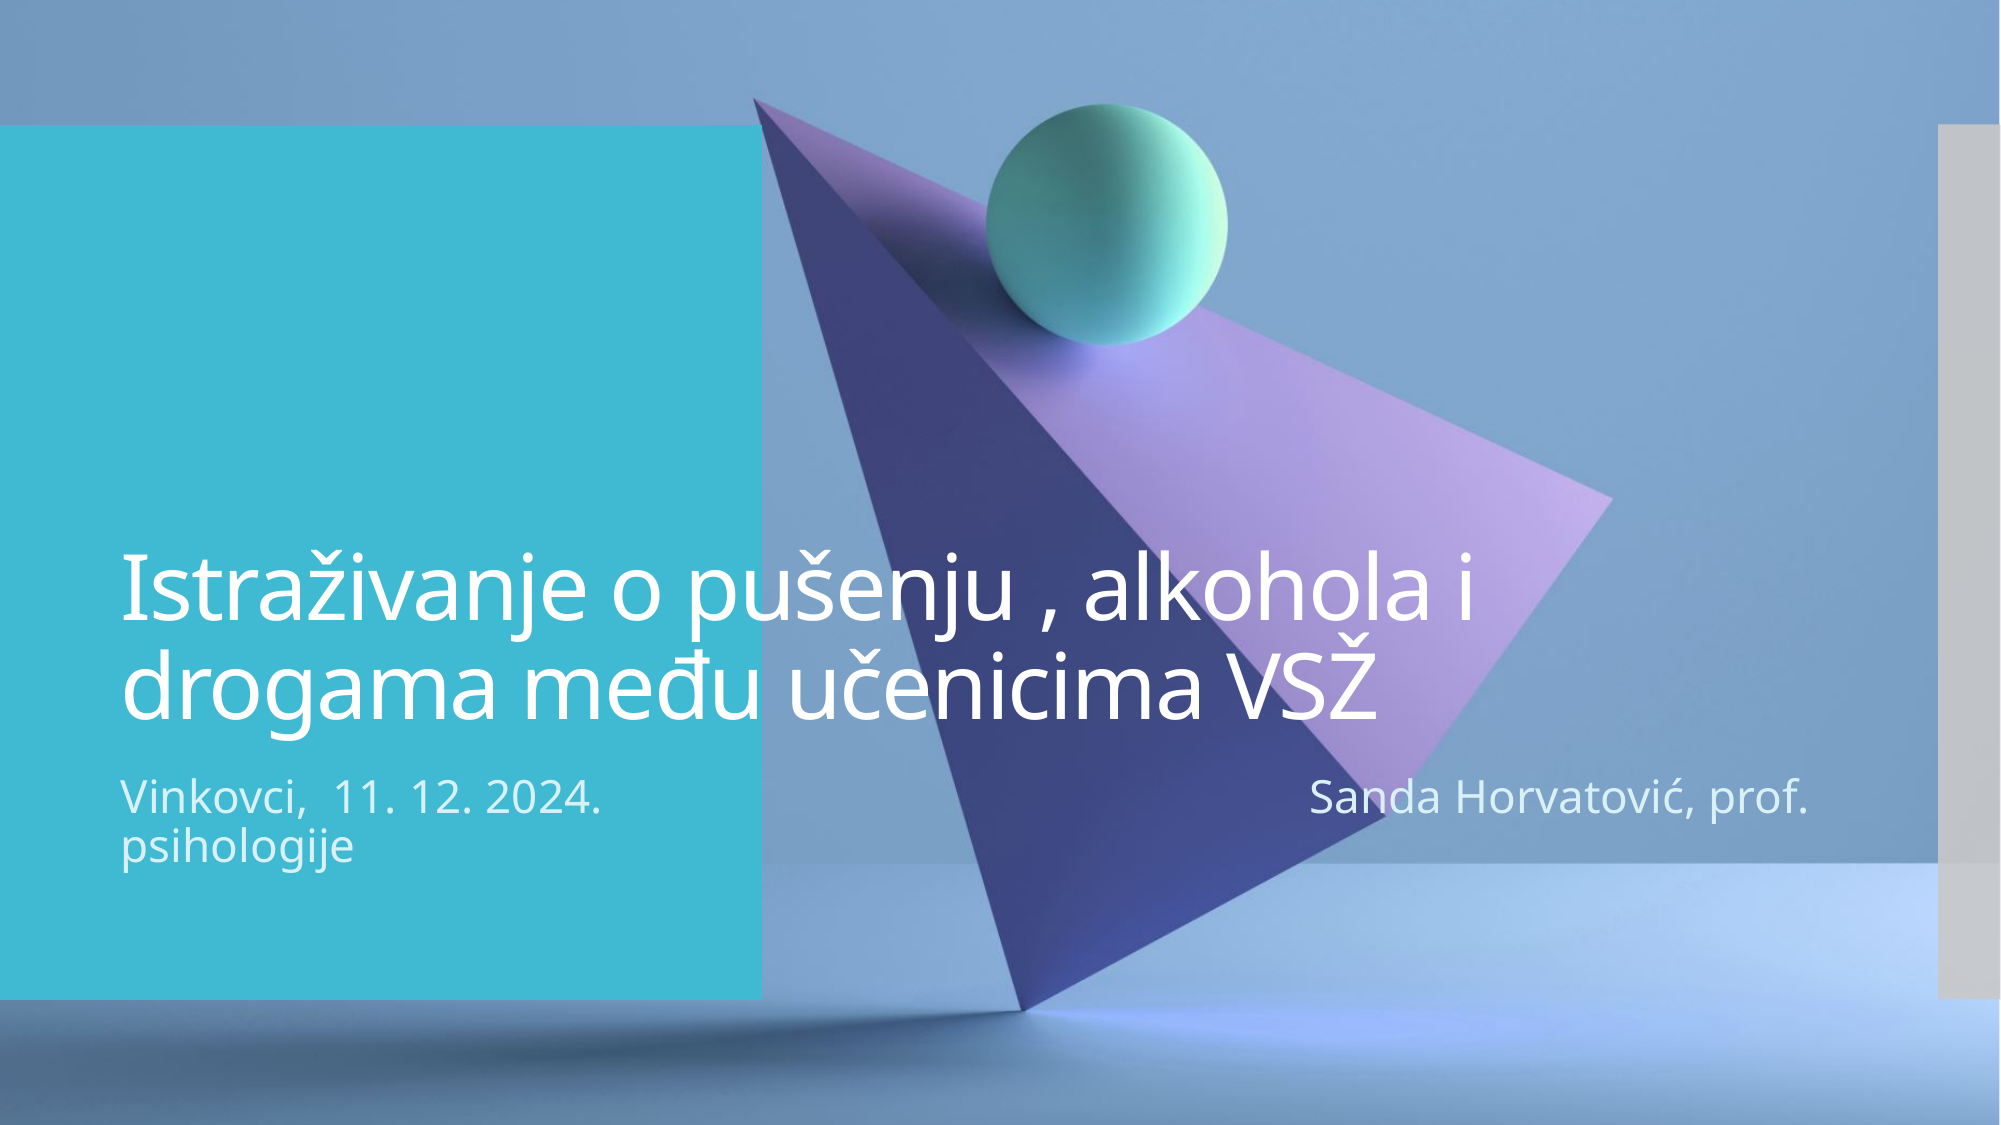

# Istraživanje o pušenju , alkohola i drogama među učenicima VSŽ
Vinkovci, 11. 12. 2024. Sanda Horvatović, prof. psihologije